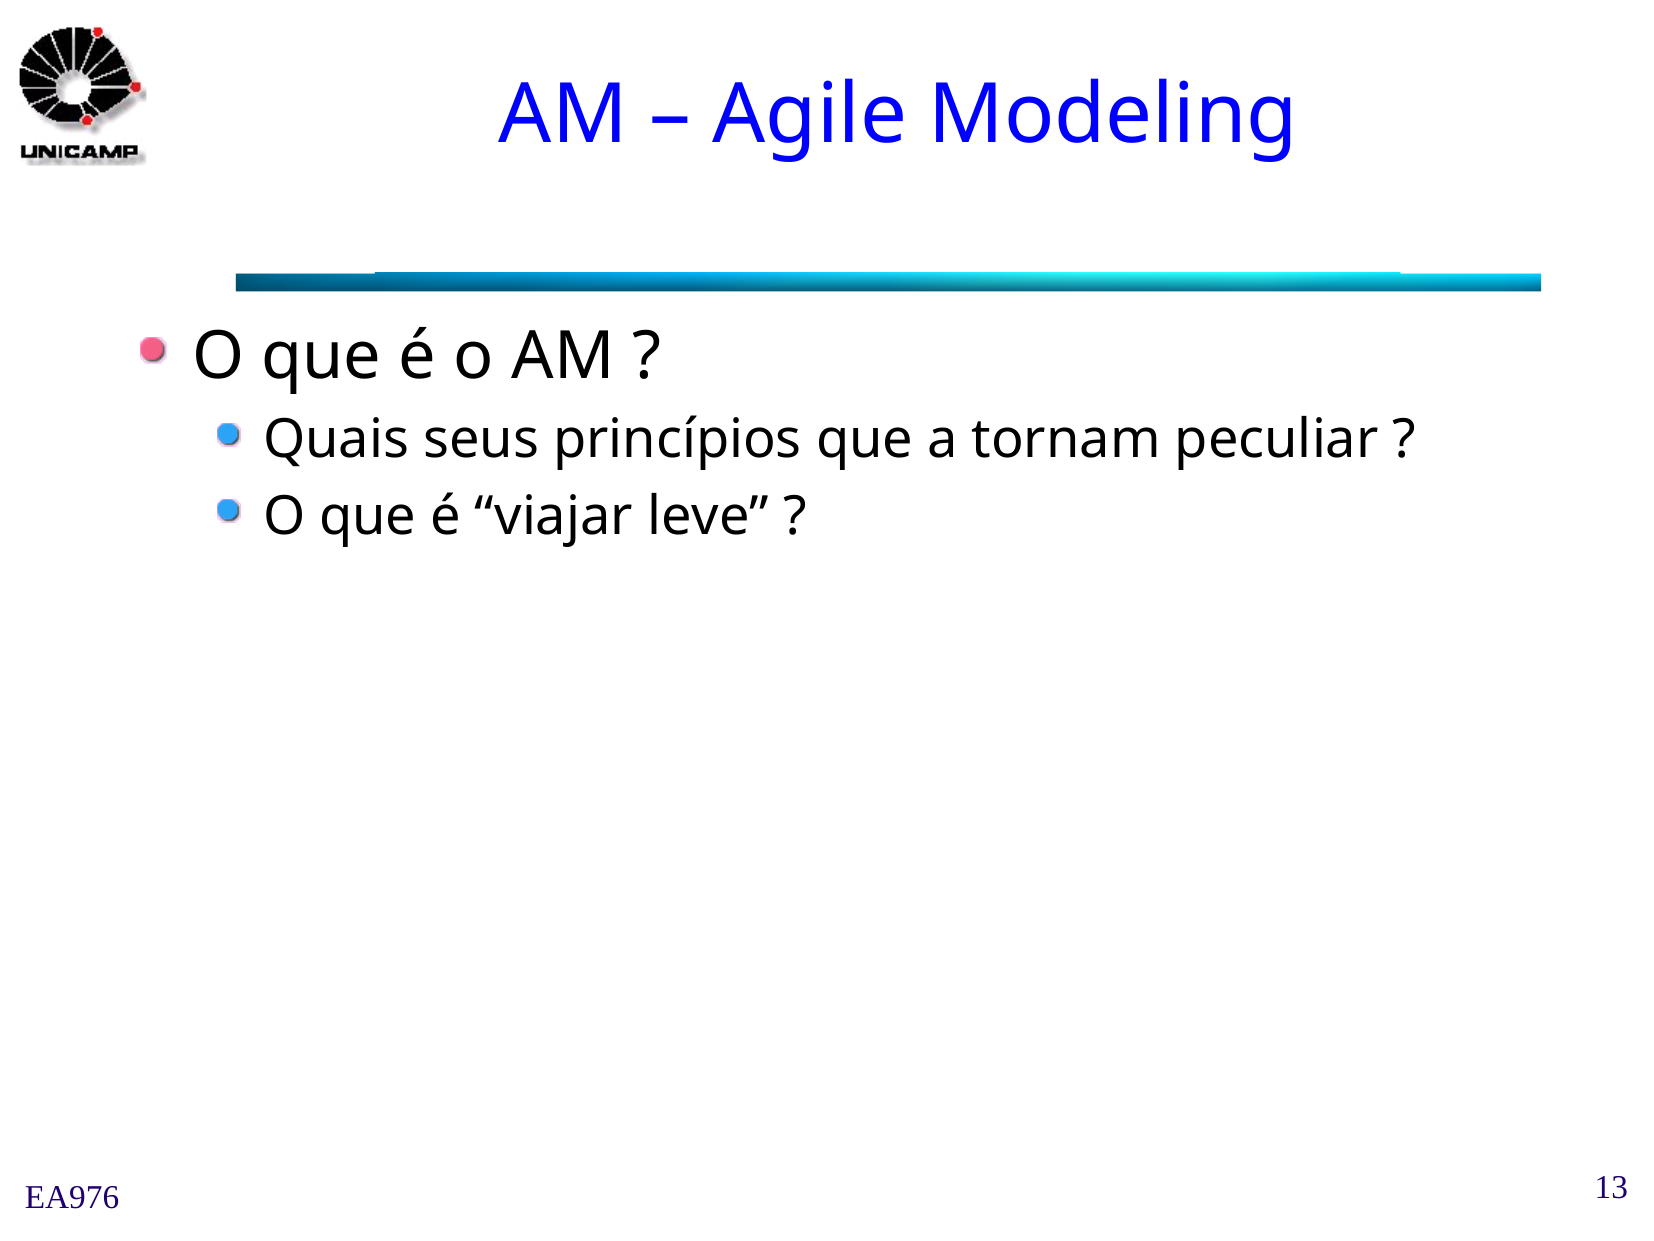

# AM – Agile Modeling
O que é o AM ?
Quais seus princípios que a tornam peculiar ?
O que é “viajar leve” ?
13